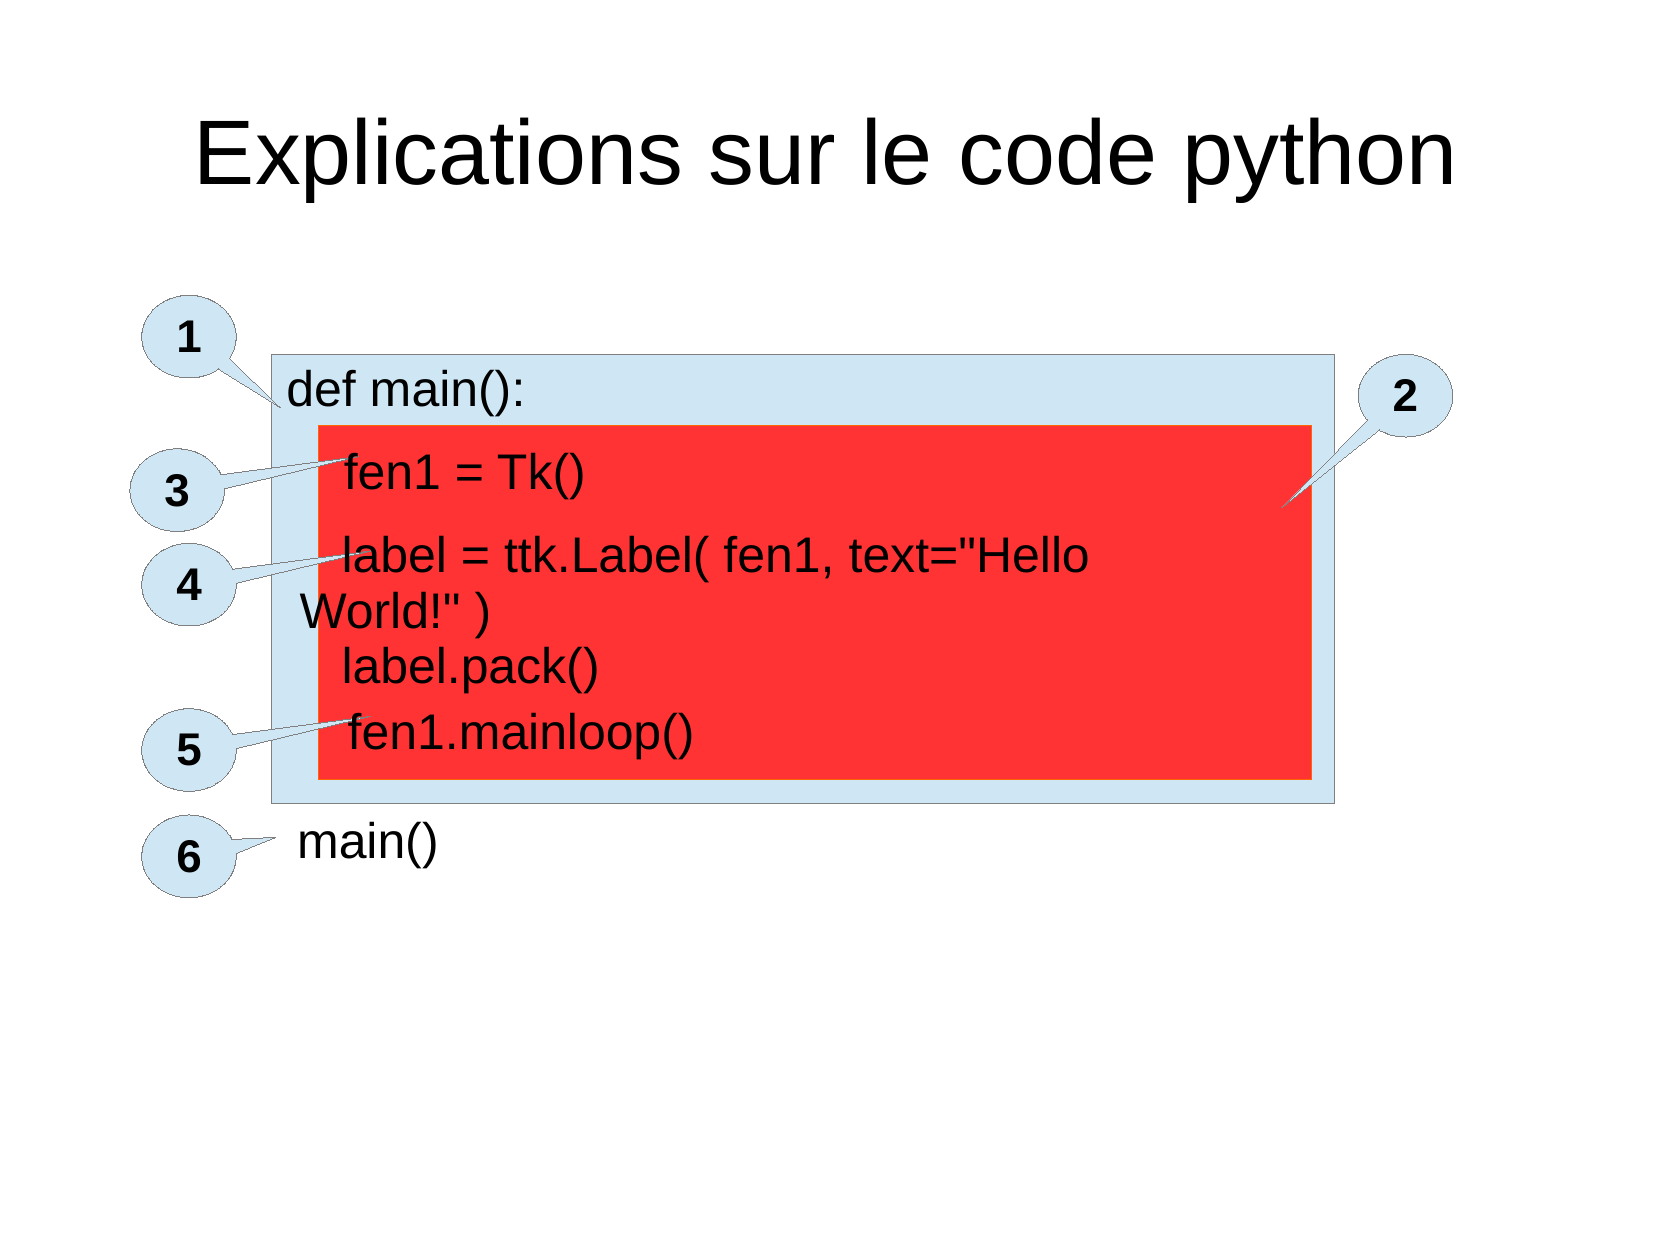

# Explications sur le code python
1
def main():
2
 fen1 = Tk()
3
 label = ttk.Label( fen1, text="Hello World!" )
 label.pack()
4
 fen1.mainloop()
5
main()
6